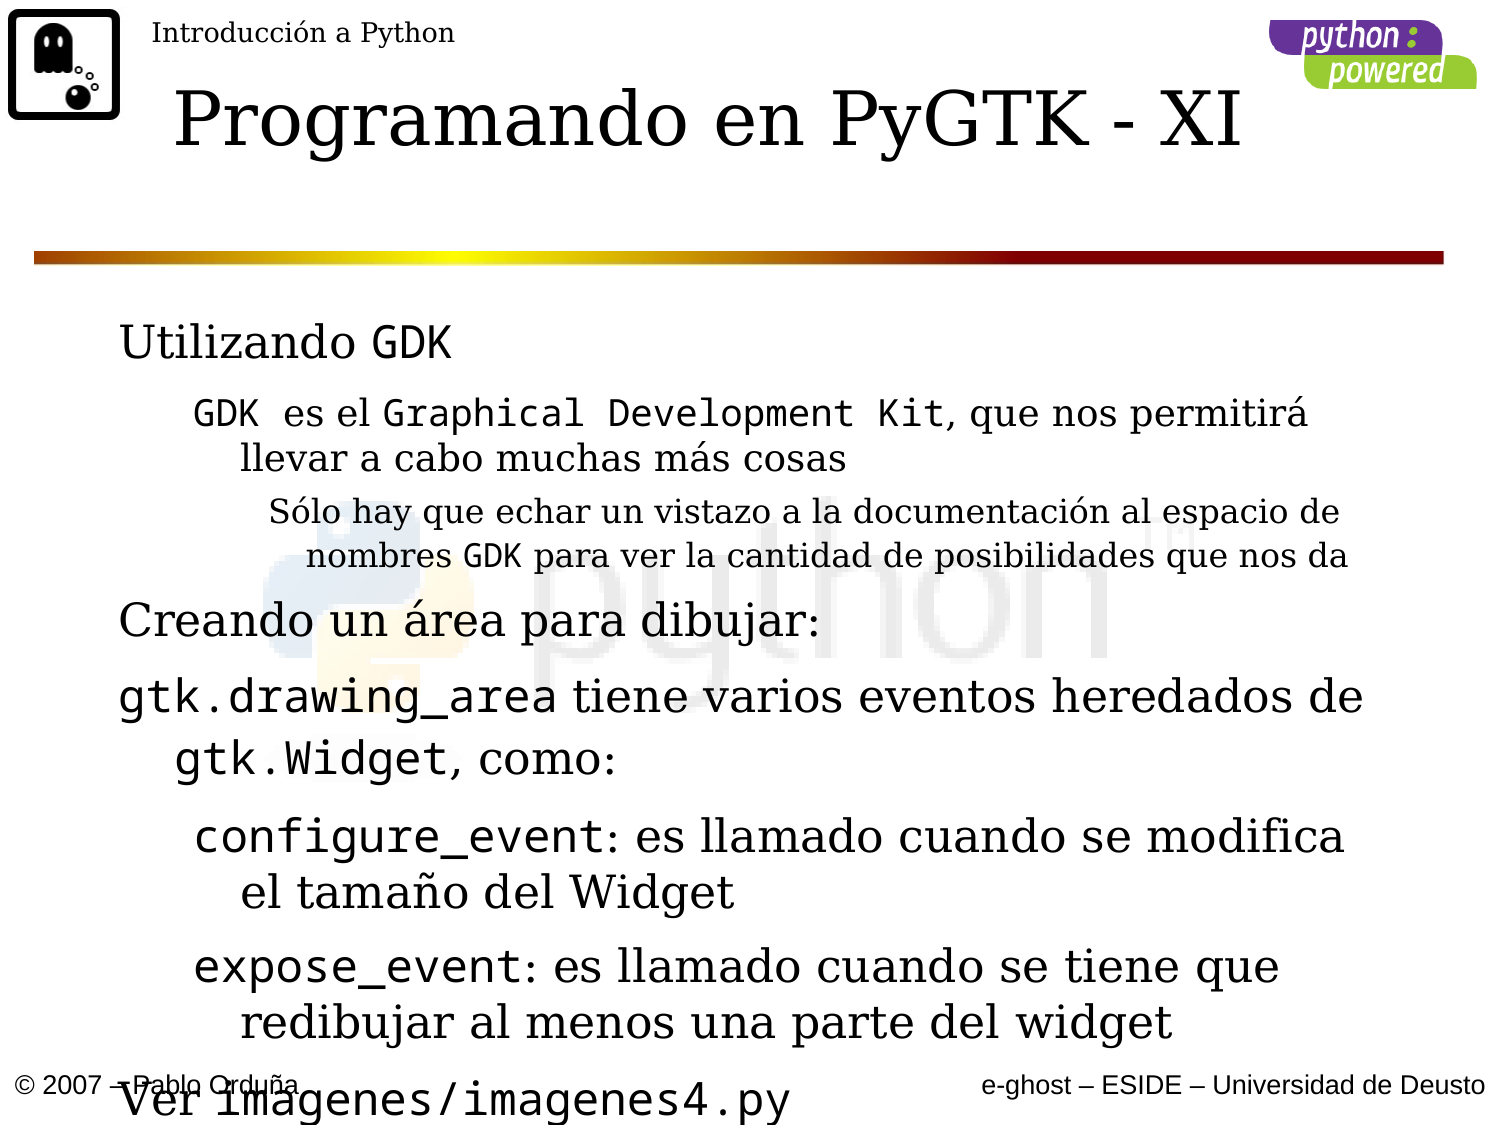

# Programando en PyGTK - XI
Utilizando GDK
GDK es el Graphical Development Kit, que nos permitirá llevar a cabo muchas más cosas
Sólo hay que echar un vistazo a la documentación al espacio de nombres GDK para ver la cantidad de posibilidades que nos da
Creando un área para dibujar:
gtk.drawing_area tiene varios eventos heredados de gtk.Widget, como:
configure_event: es llamado cuando se modifica el tamaño del Widget
expose_event: es llamado cuando se tiene que redibujar al menos una parte del widget
Ver imagenes/imagenes4.py